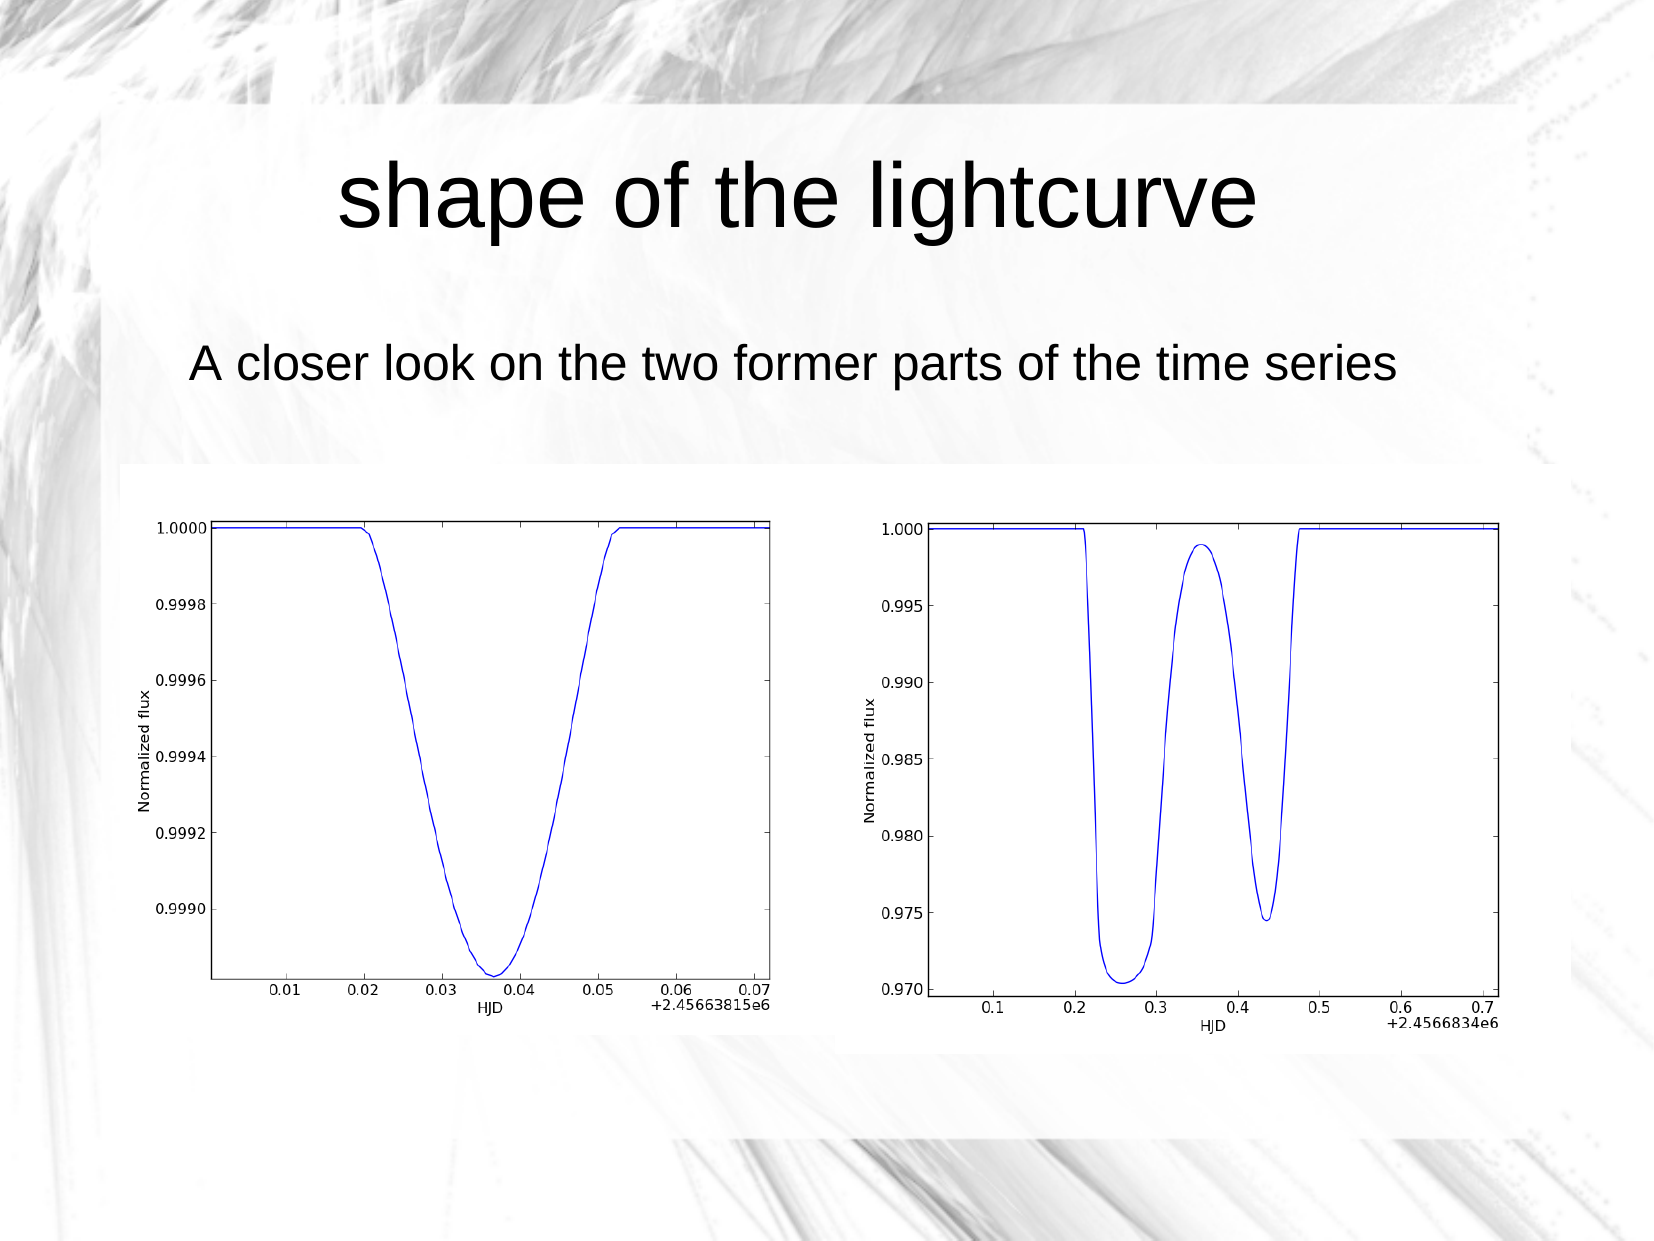

# shape of the lightcurve
A closer look on the two former parts of the time series